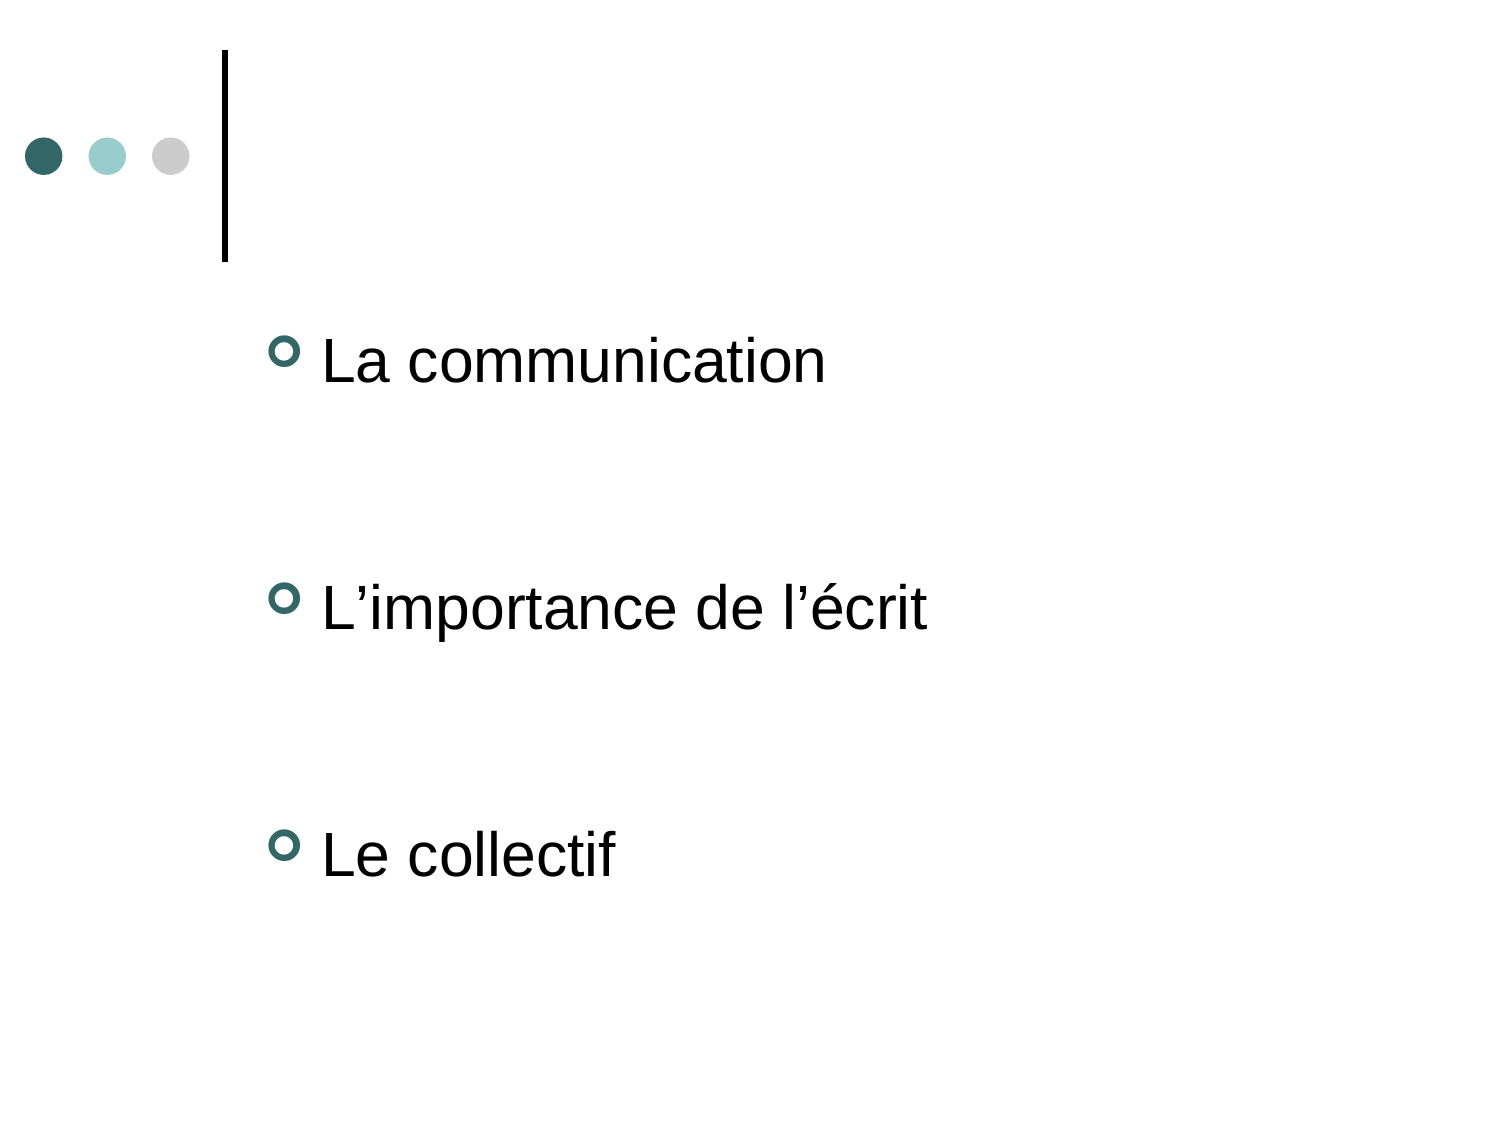

#
La communication
L’importance de l’écrit
Le collectif